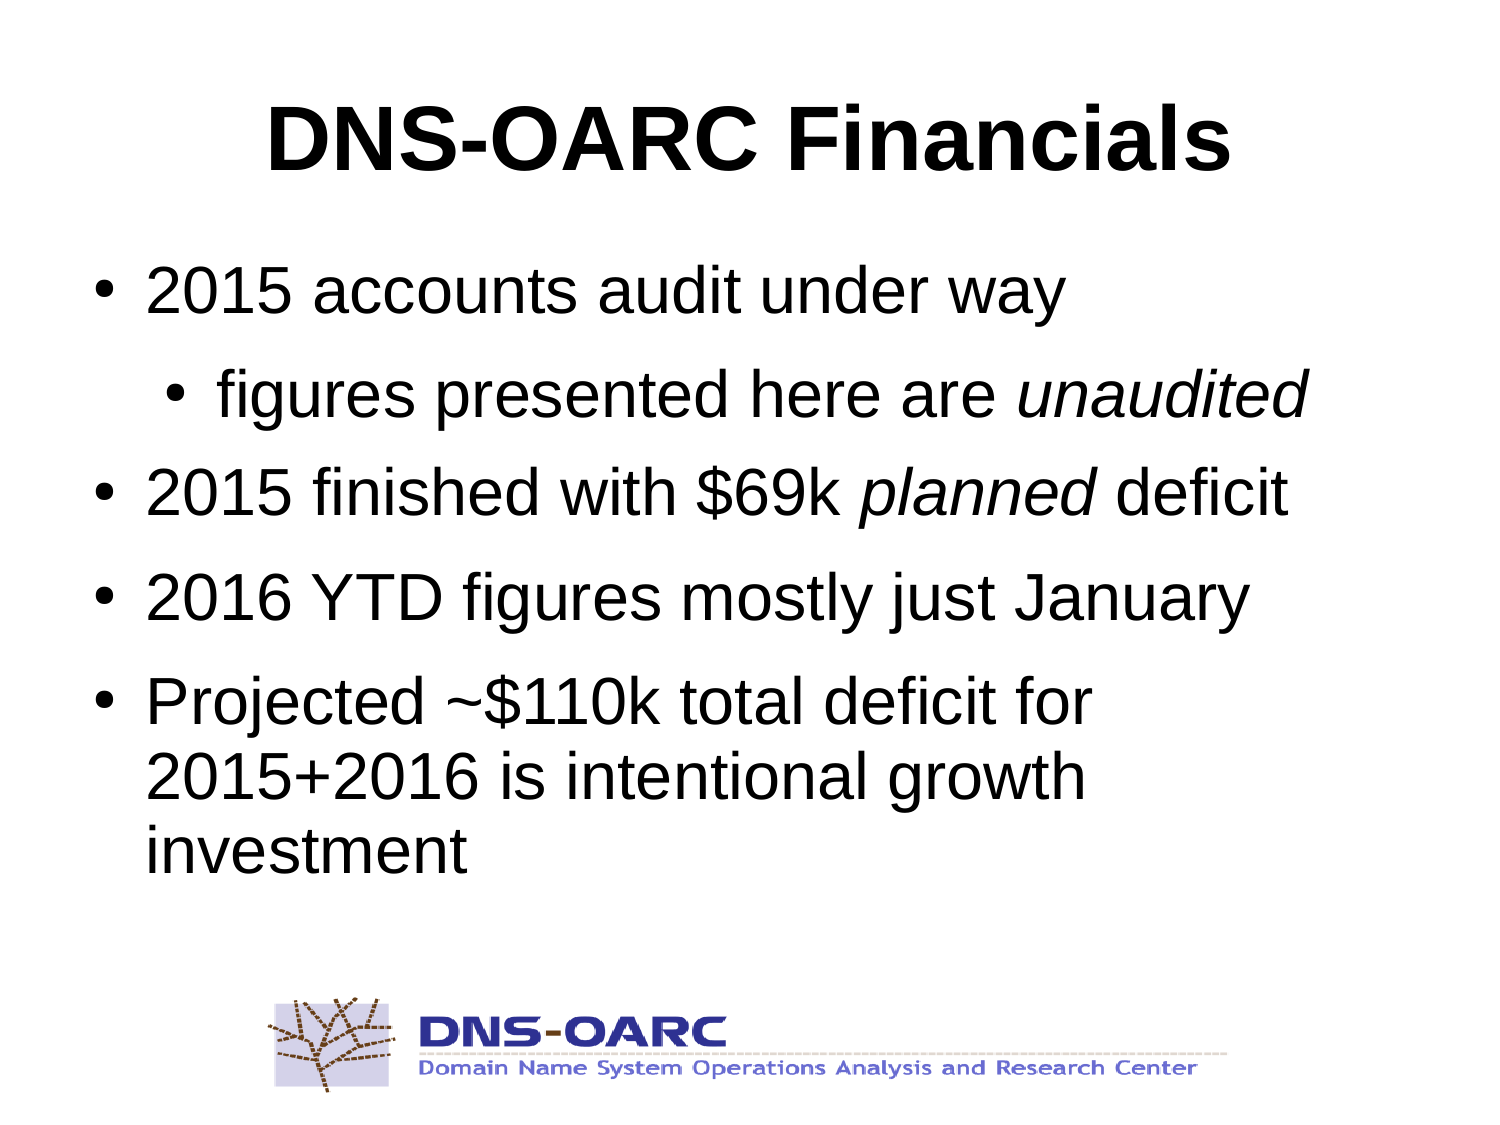

# DNS-OARC Financials
2015 accounts audit under way
figures presented here are unaudited
2015 finished with $69k planned deficit
2016 YTD figures mostly just January
Projected ~$110k total deficit for 2015+2016 is intentional growth investment